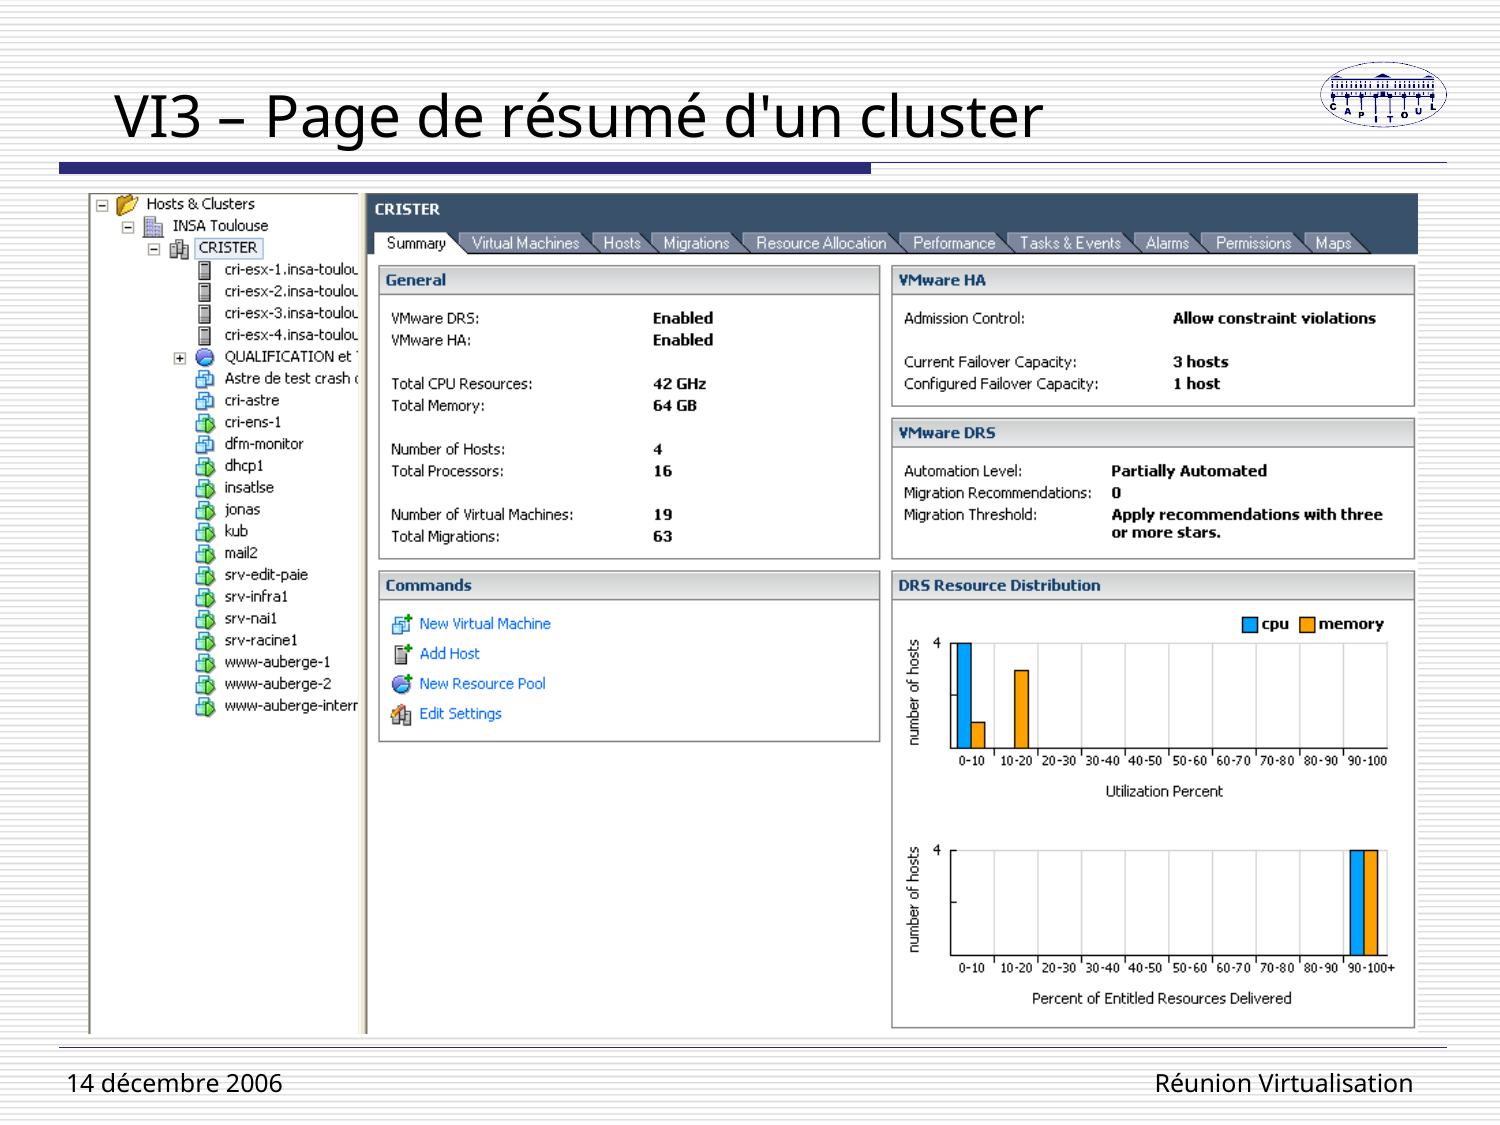

# VI3 –	Page de résumé d'un cluster
14 décembre 2006
Réunion Virtualisation